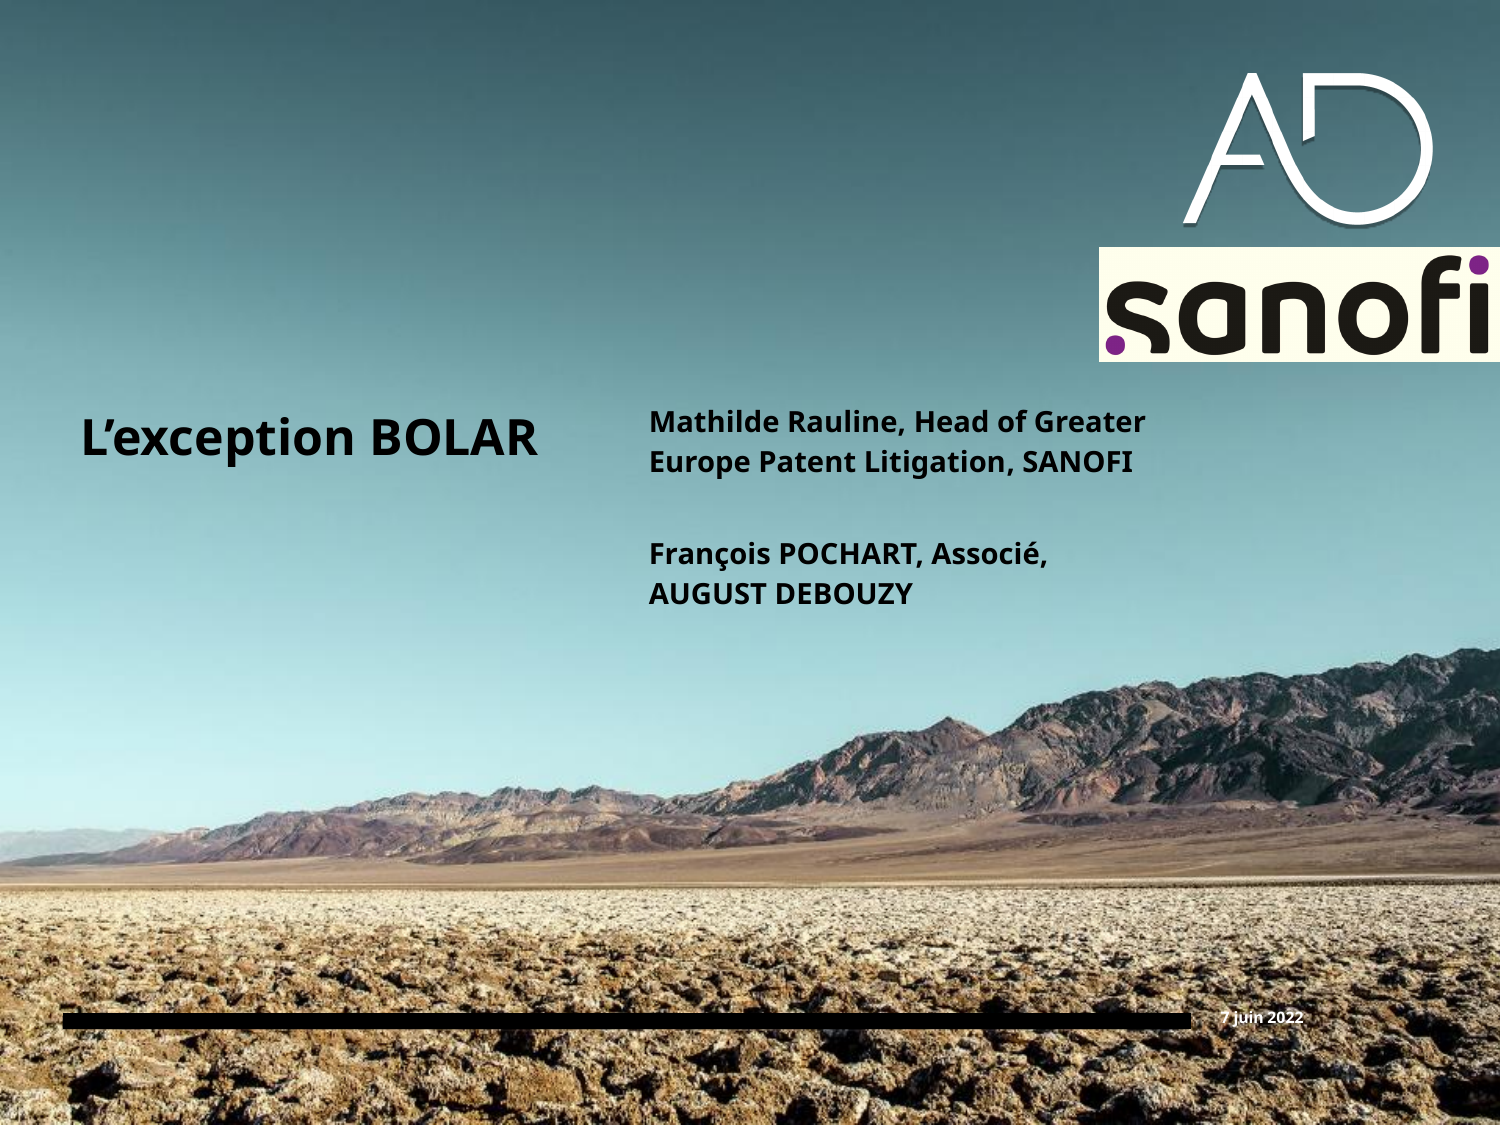

# L’exception BOLAR
Mathilde Rauline, Head of Greater Europe Patent Litigation, SANOFI
François POCHART, Associé, AUGUST DEBOUZY
7 juin 2022